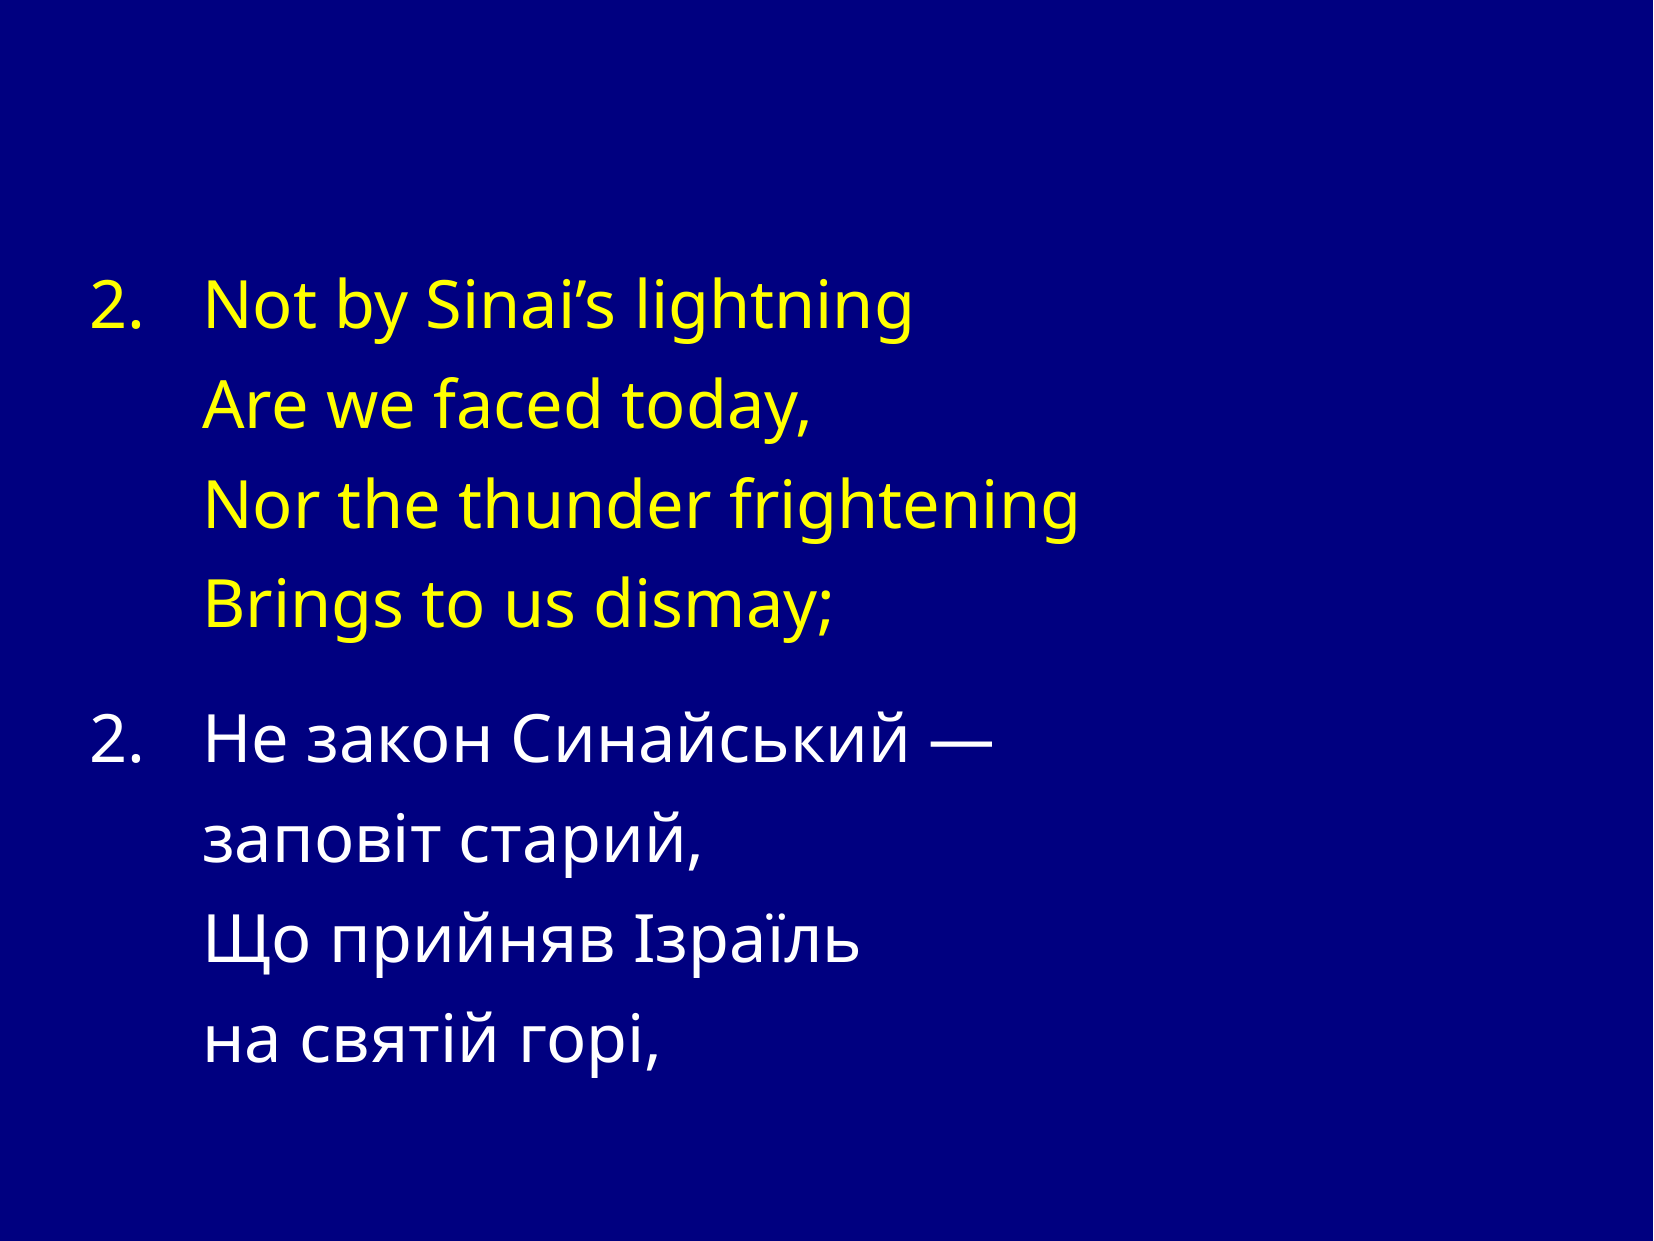

2.	Not by Sinai’s lightning
	Are we faced today,
	Nor the thunder frightening
	Brings to us dismay;
2.	Не закон Синайський ―
	заповіт старий,
	Що прийняв Ізраїль
	на святій горі,